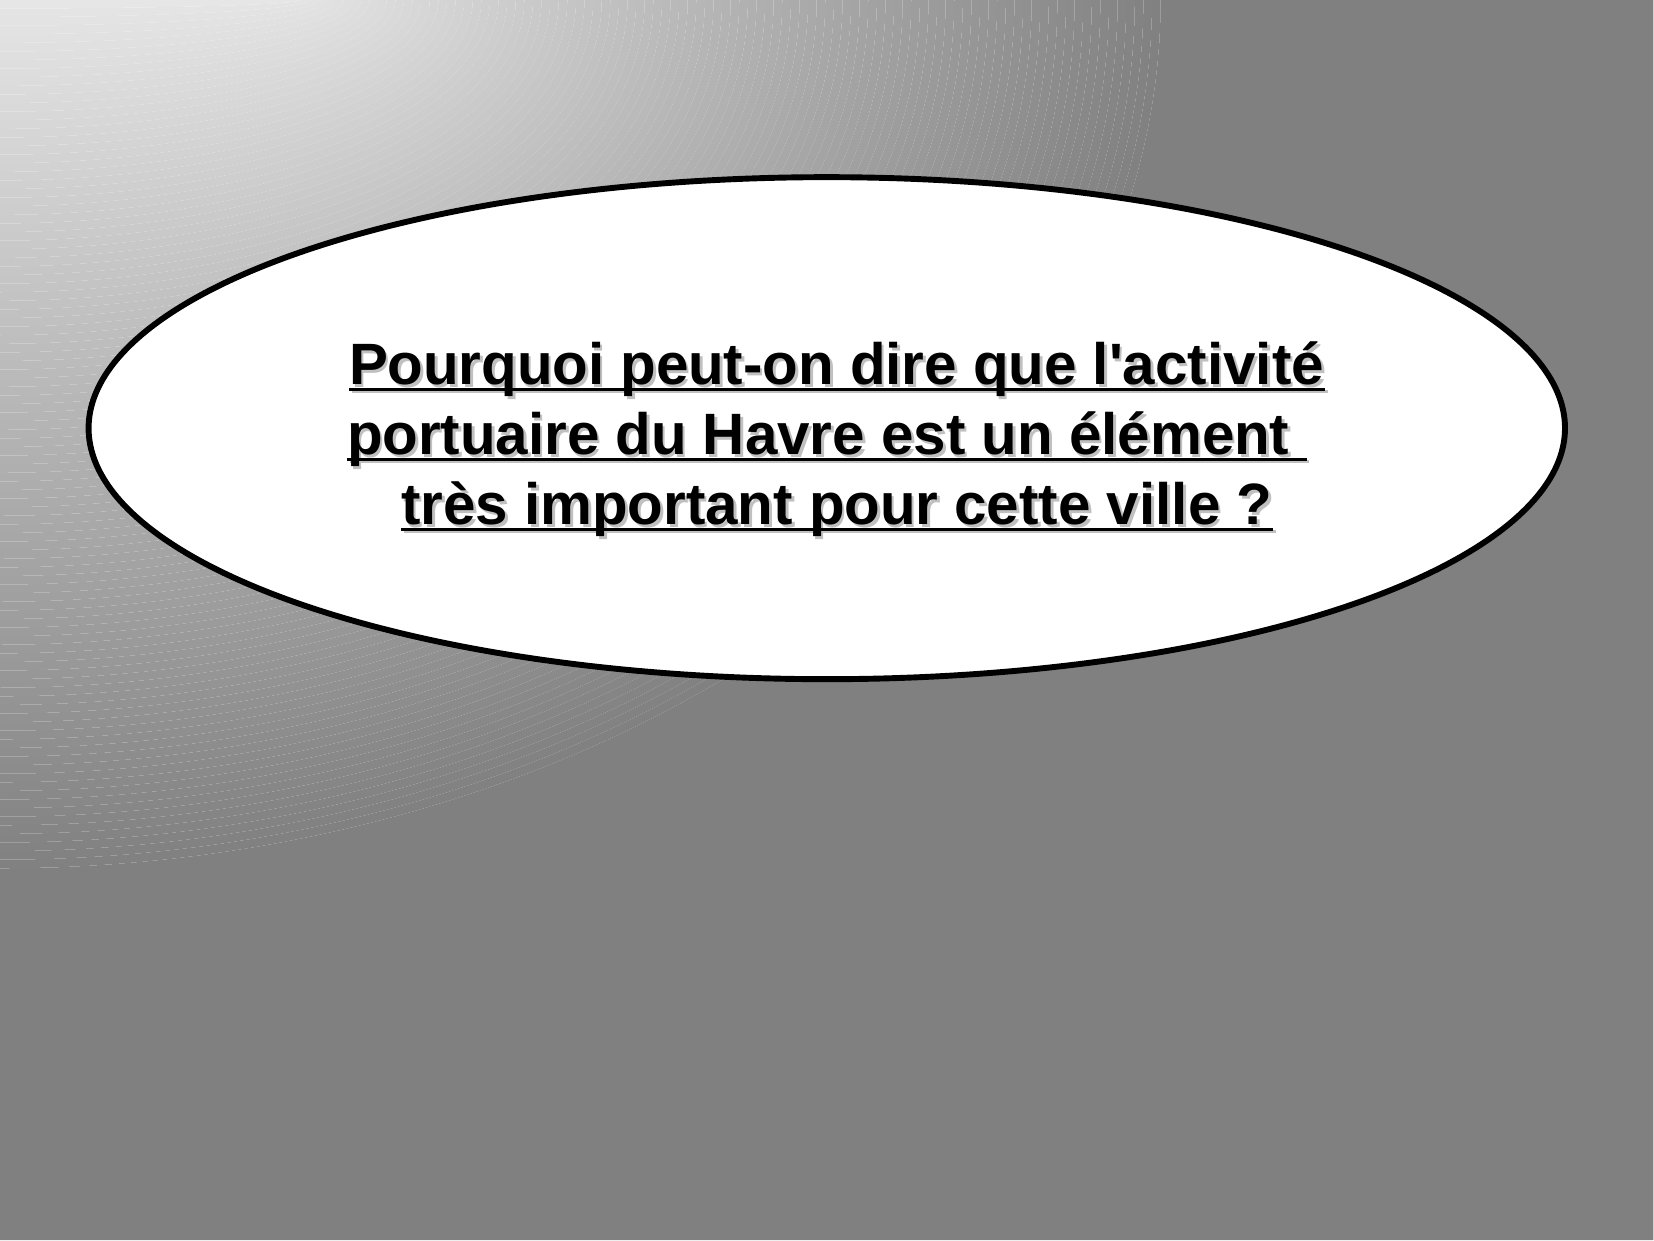

Pourquoi peut-on dire que l'activité portuaire du Havre est un élément
très important pour cette ville ?